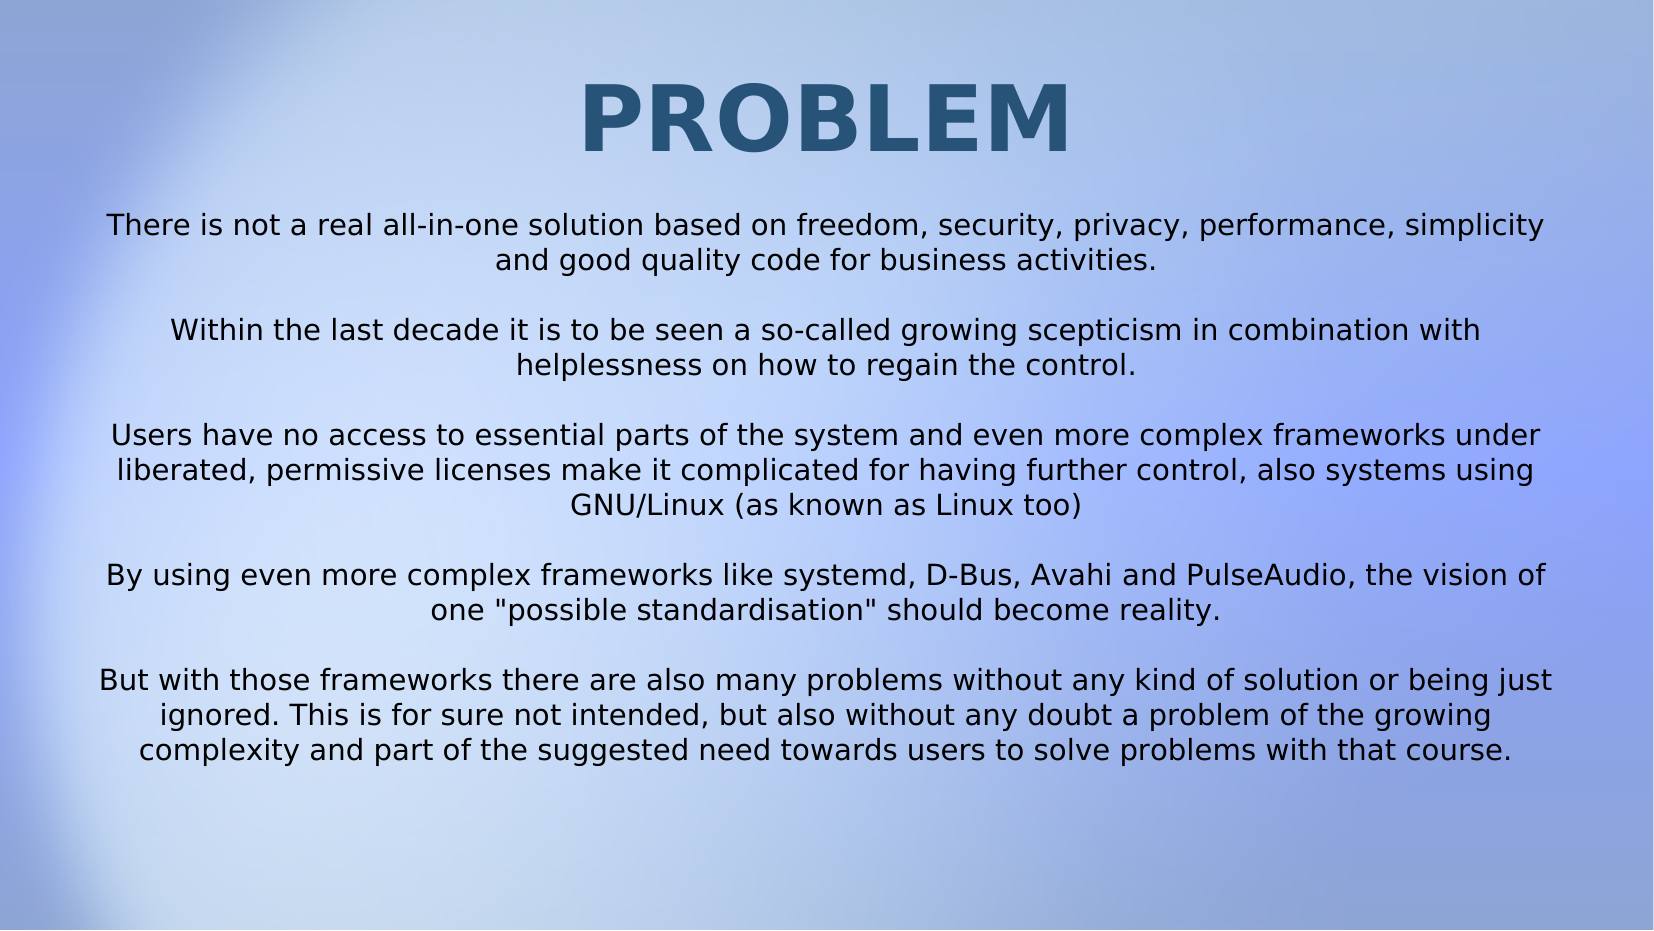

PROBLEM
There is not a real all-in-one solution based on freedom, security, privacy, performance, simplicity and good quality code for business activities.
Within the last decade it is to be seen a so-called growing scepticism in combination with helplessness on how to regain the control.
Users have no access to essential parts of the system and even more complex frameworks under liberated, permissive licenses make it complicated for having further control, also systems using GNU/Linux (as known as Linux too)
By using even more complex frameworks like systemd, D-Bus, Avahi and PulseAudio, the vision of one "possible standardisation" should become reality.
But with those frameworks there are also many problems without any kind of solution or being just ignored. This is for sure not intended, but also without any doubt a problem of the growing complexity and part of the suggested need towards users to solve problems with that course.